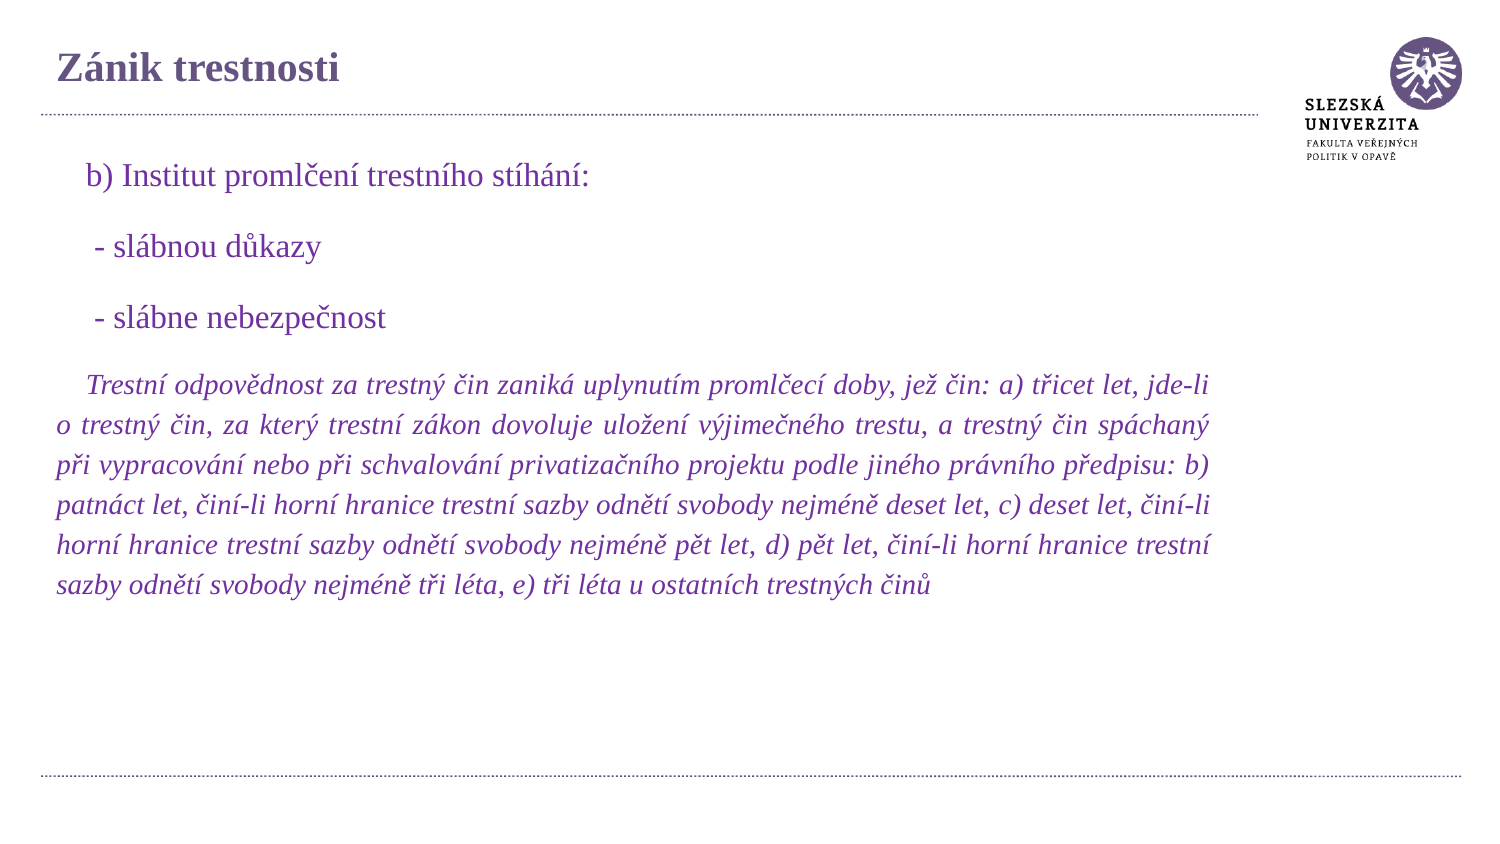

# Zánik trestnosti
b) Institut promlčení trestního stíhání:
 - slábnou důkazy
 - slábne nebezpečnost
Trestní odpovědnost za trestný čin zaniká uplynutím promlčecí doby, jež čin: a) třicet let, jde-li o trestný čin, za který trestní zákon dovoluje uložení výjimečného trestu, a trestný čin spáchaný při vypracování nebo při schvalování privatizačního projektu podle jiného právního předpisu: b) patnáct let, činí-li horní hranice trestní sazby odnětí svobody nejméně deset let, c) deset let, činí-li horní hranice trestní sazby odnětí svobody nejméně pět let, d) pět let, činí-li horní hranice trestní sazby odnětí svobody nejméně tři léta, e) tři léta u ostatních trestných činů